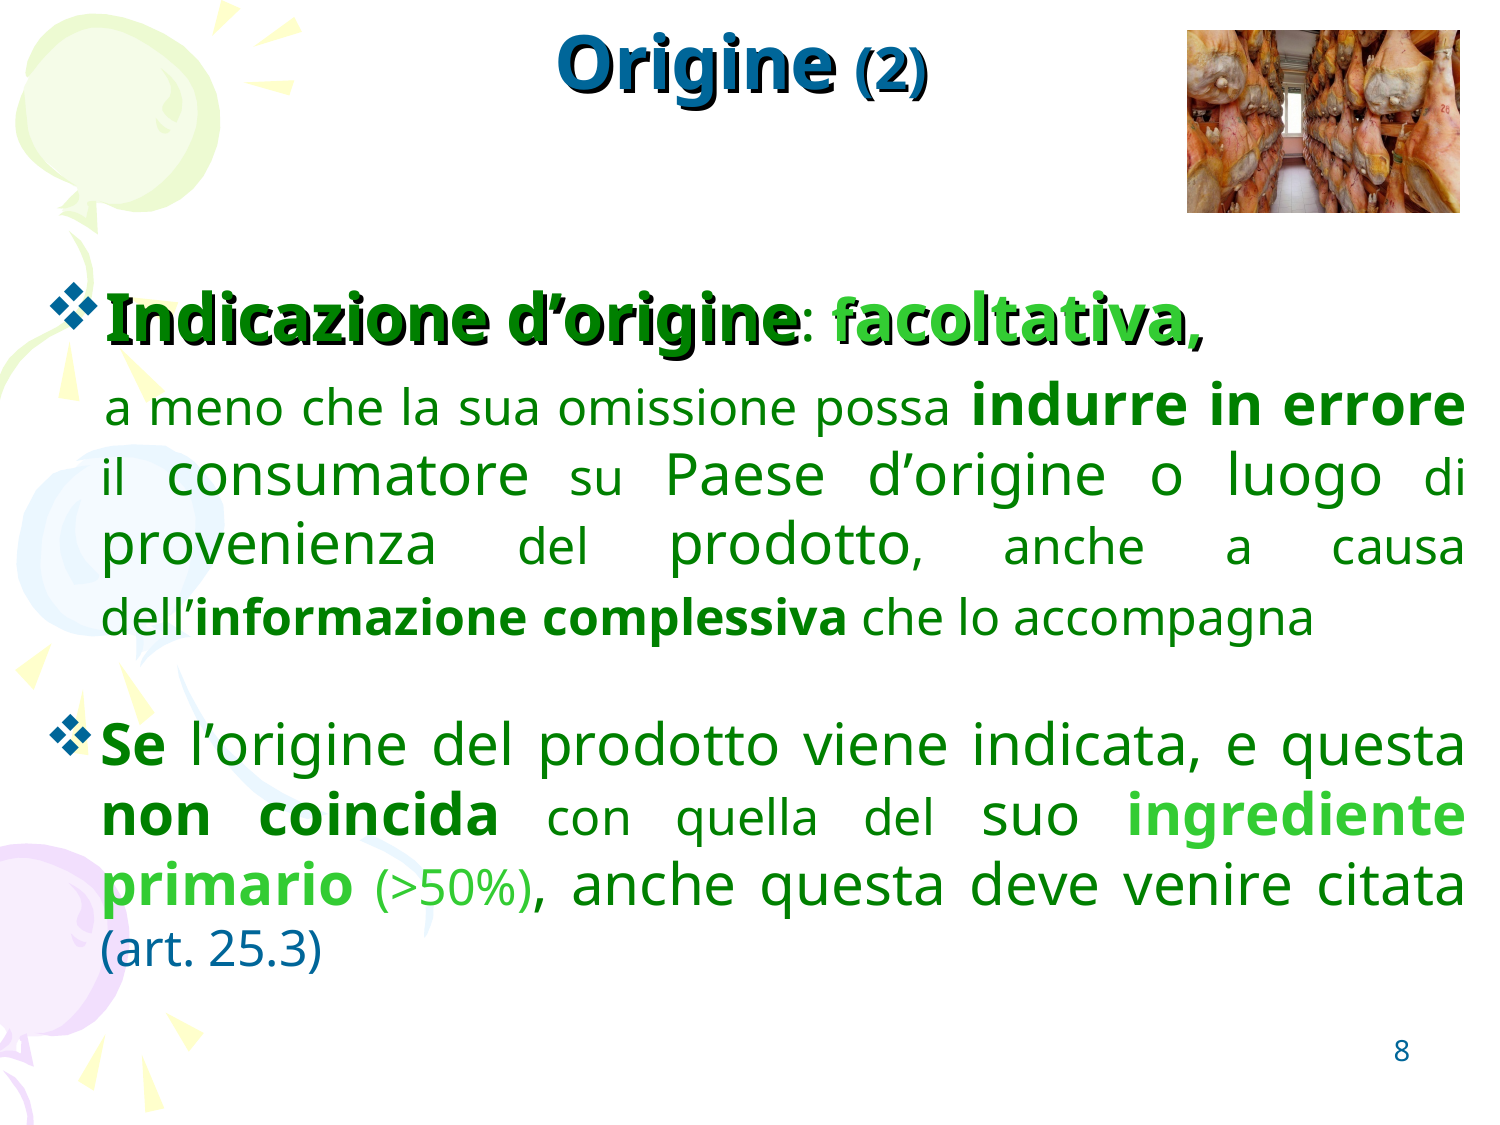

# Origine (2)
Indicazione d’origine: facoltativa,
 	a meno che la sua omissione possa indurre in errore il consumatore su Paese d’origine o luogo di provenienza del prodotto, anche a causa dell’informazione complessiva che lo accompagna
Se l’origine del prodotto viene indicata, e questa non coincida con quella del suo ingrediente primario (>50%), anche questa deve venire citata (art. 25.3)